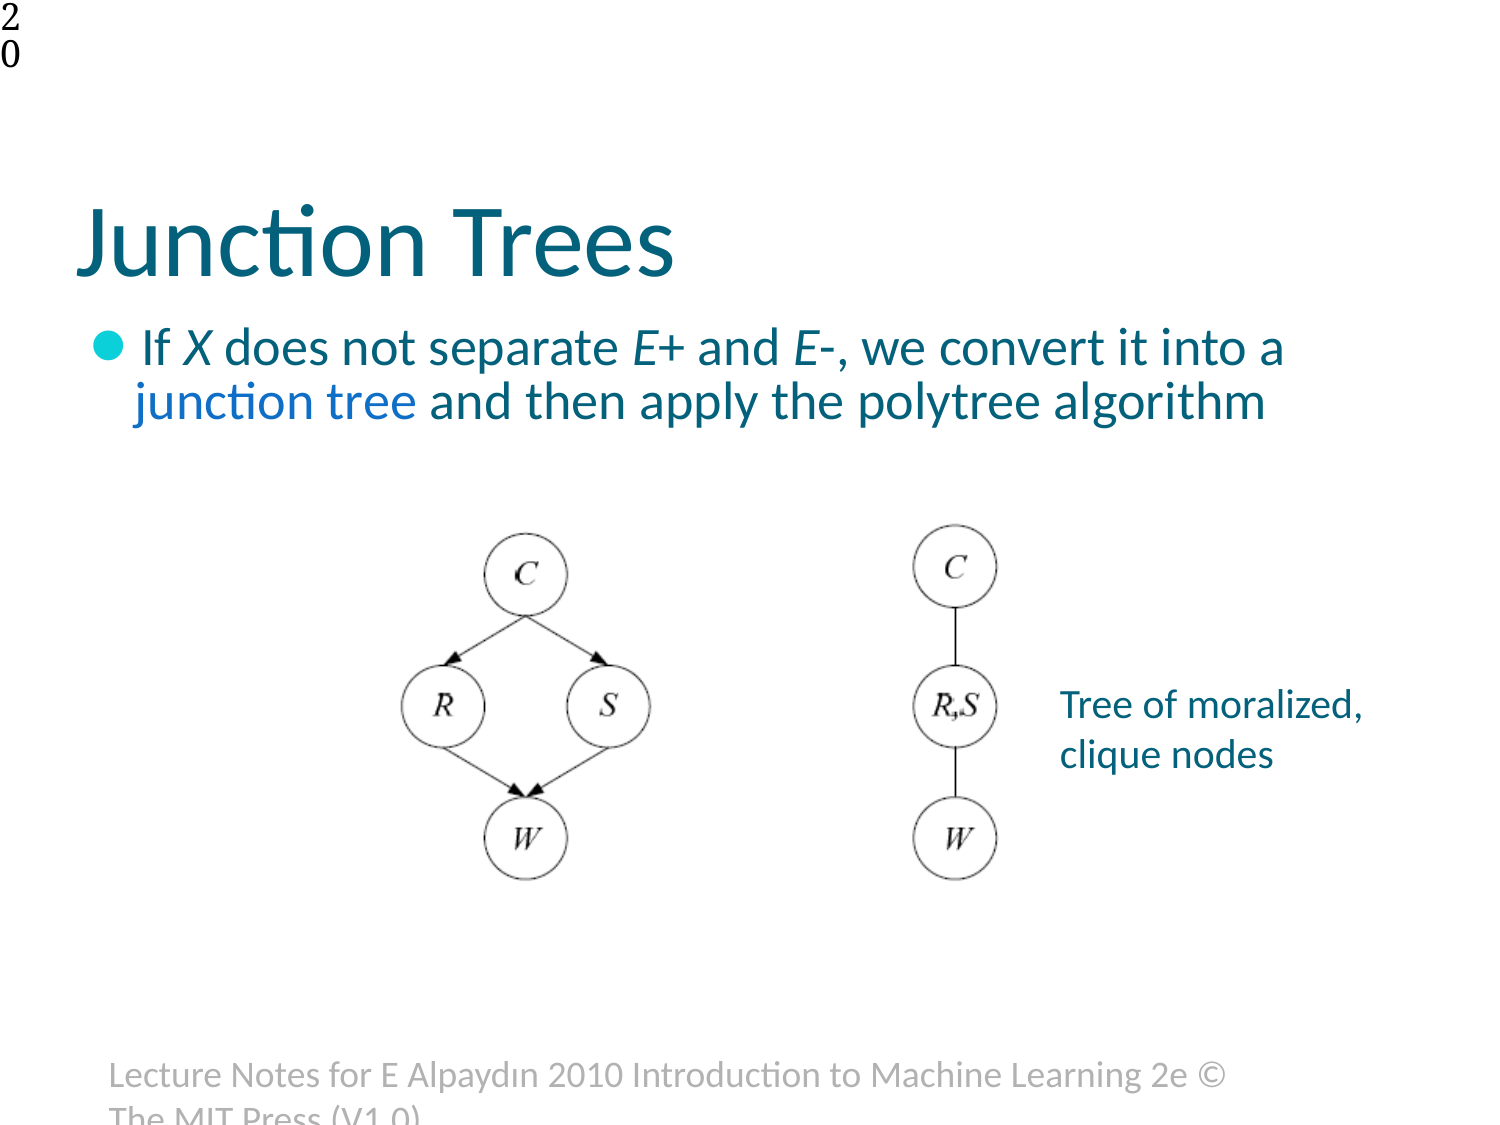

# Junction Trees
If X does not separate E+ and E-, we convert it into a junction tree and then apply the polytree algorithm
Tree of moralized,
clique nodes
Lecture Notes for E Alpaydın 2010 Introduction to Machine Learning 2e © The MIT Press (V1.0)